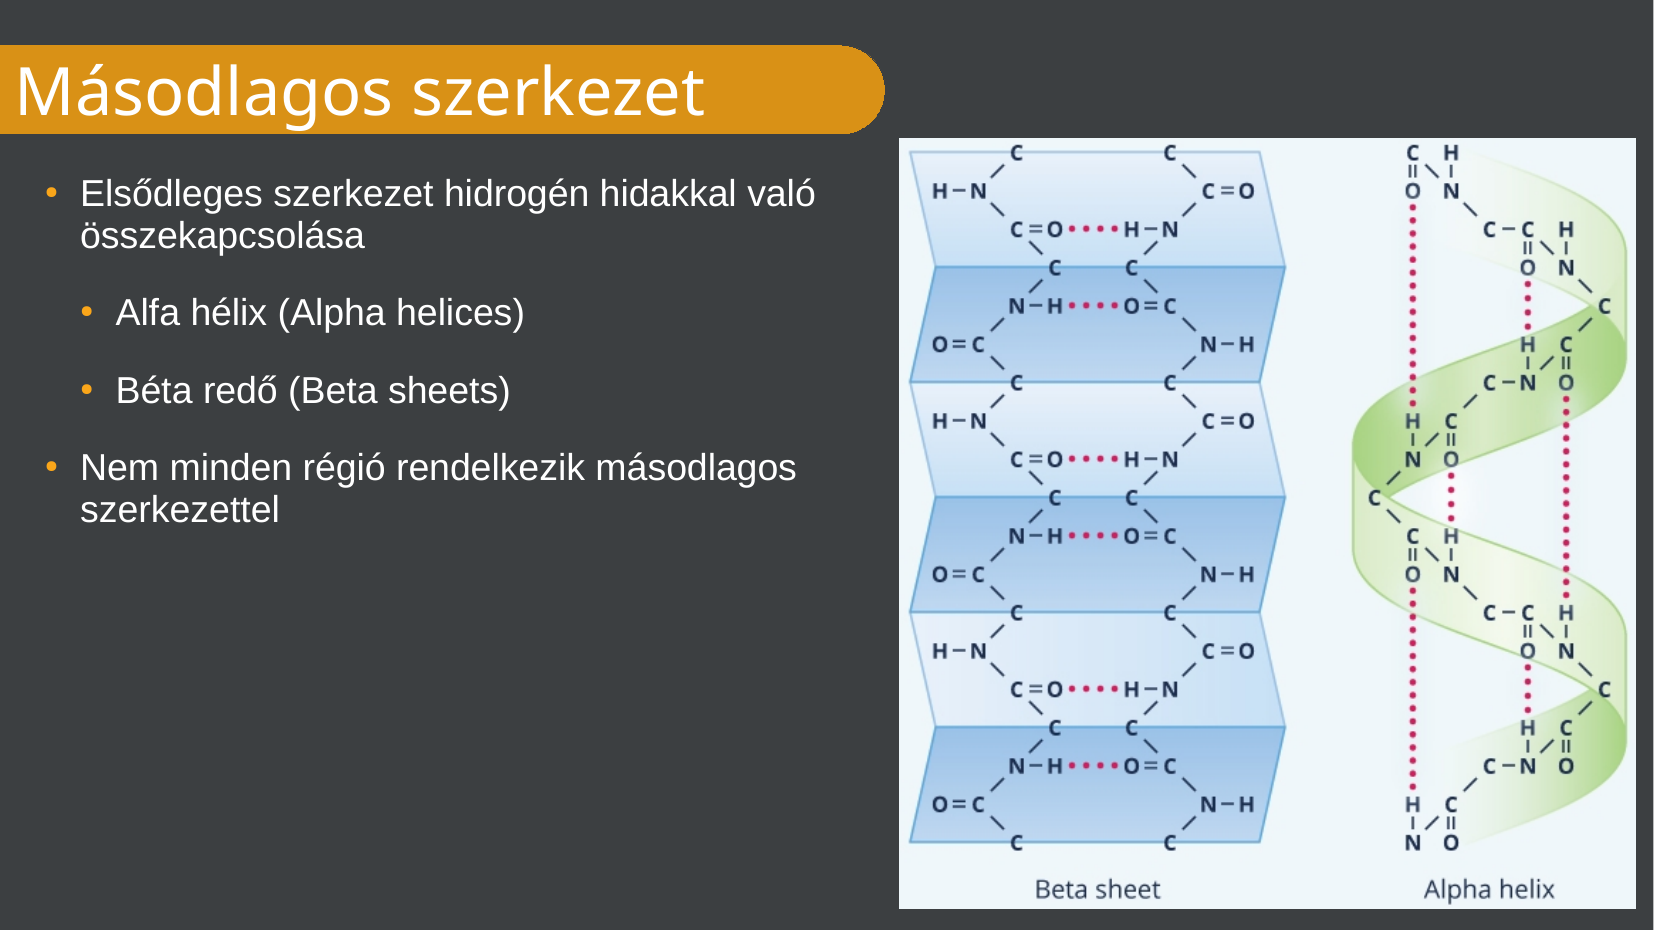

Másodlagos szerkezet
Elsődleges szerkezet hidrogén hidakkal való összekapcsolása
Alfa hélix (Alpha helices)
Béta redő (Beta sheets)
Nem minden régió rendelkezik másodlagos szerkezettel